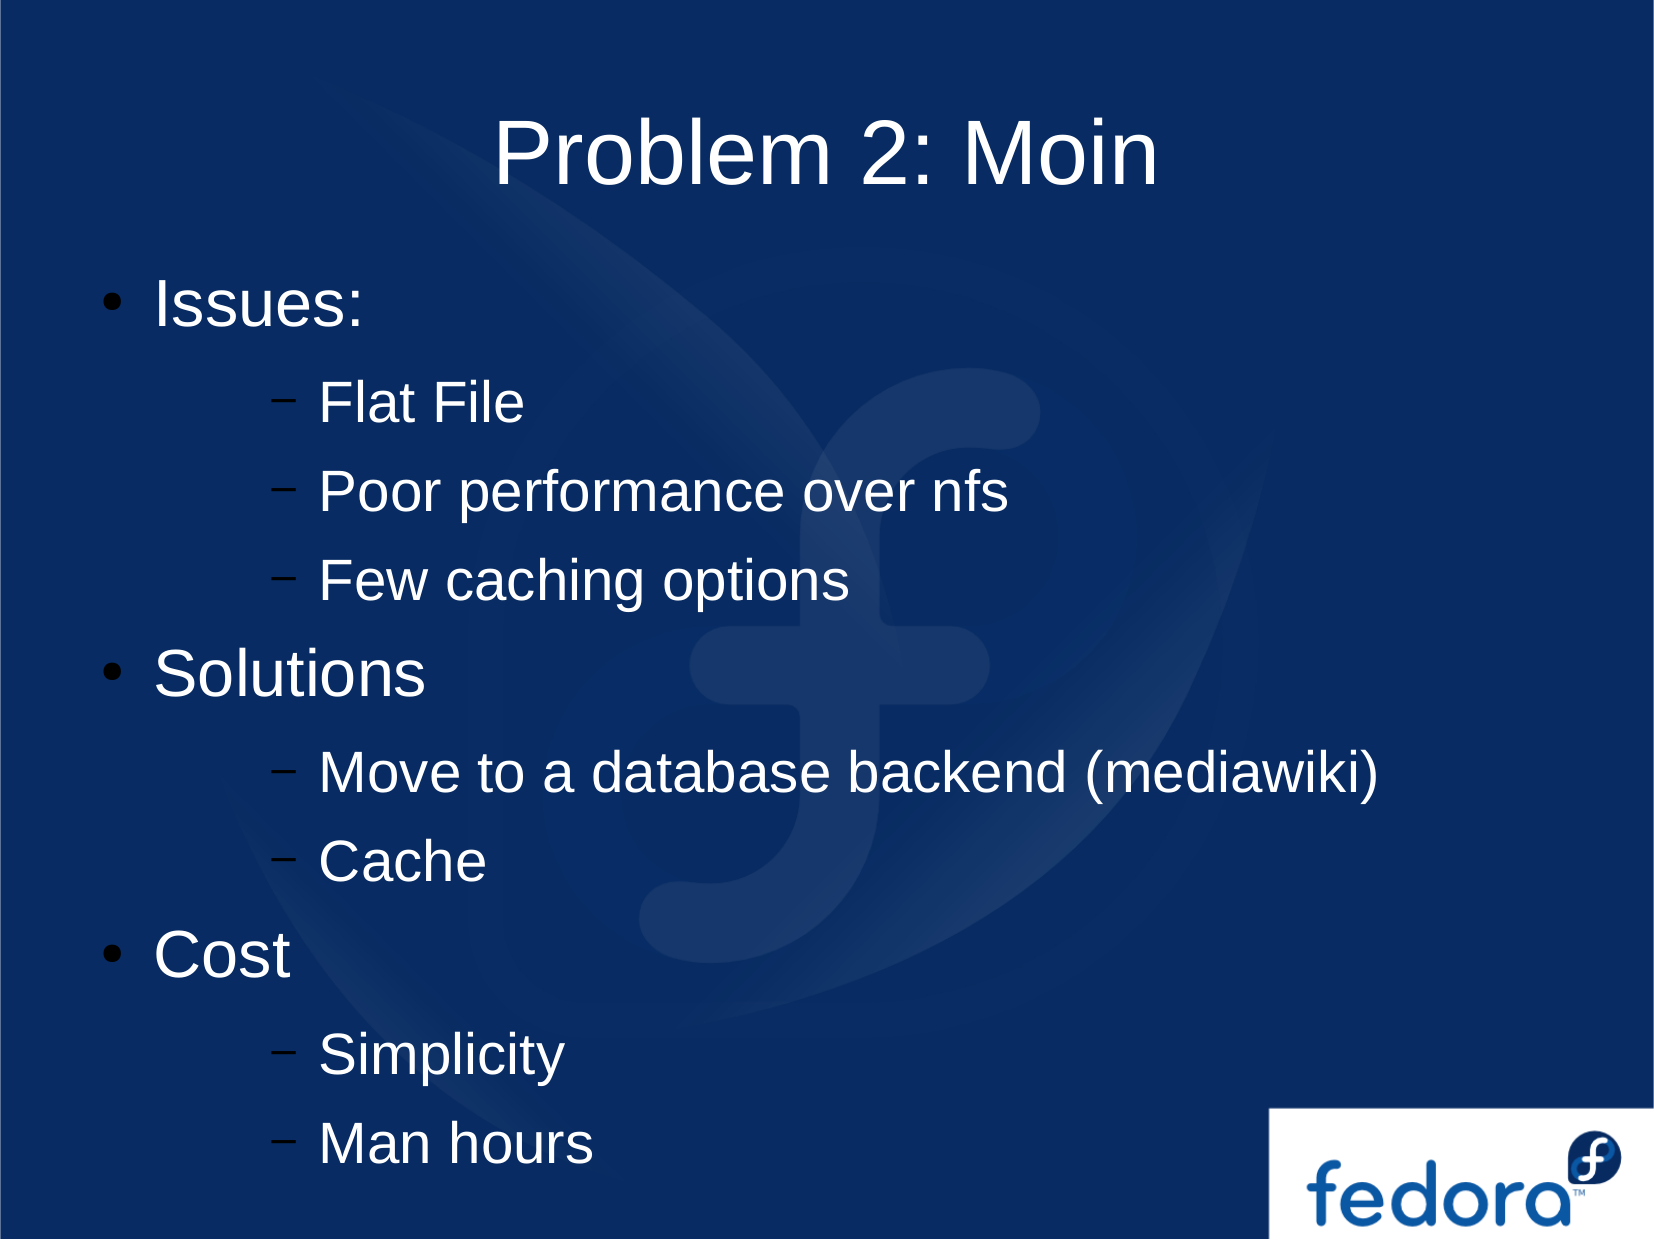

# Problem 2: Moin
Issues:
Flat File
Poor performance over nfs
Few caching options
Solutions
Move to a database backend (mediawiki)
Cache
Cost
Simplicity
Man hours